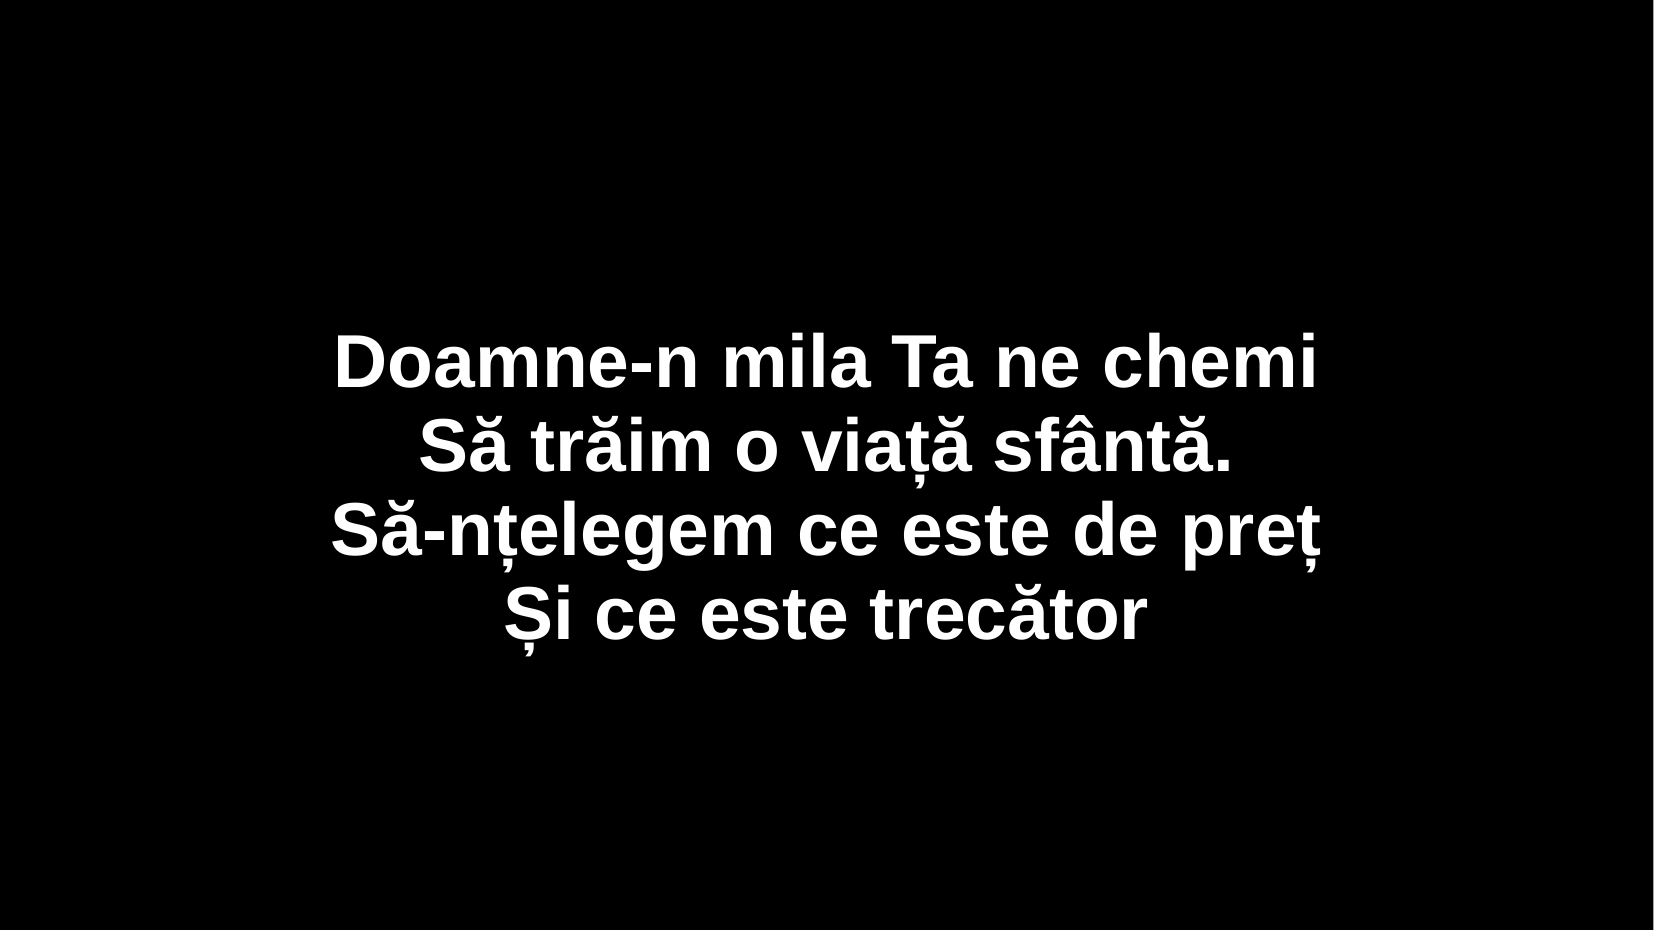

# Doamne-n mila Ta ne chemi
Să trăim o viață sfântă.
Să-nțelegem ce este de preț
Și ce este trecător